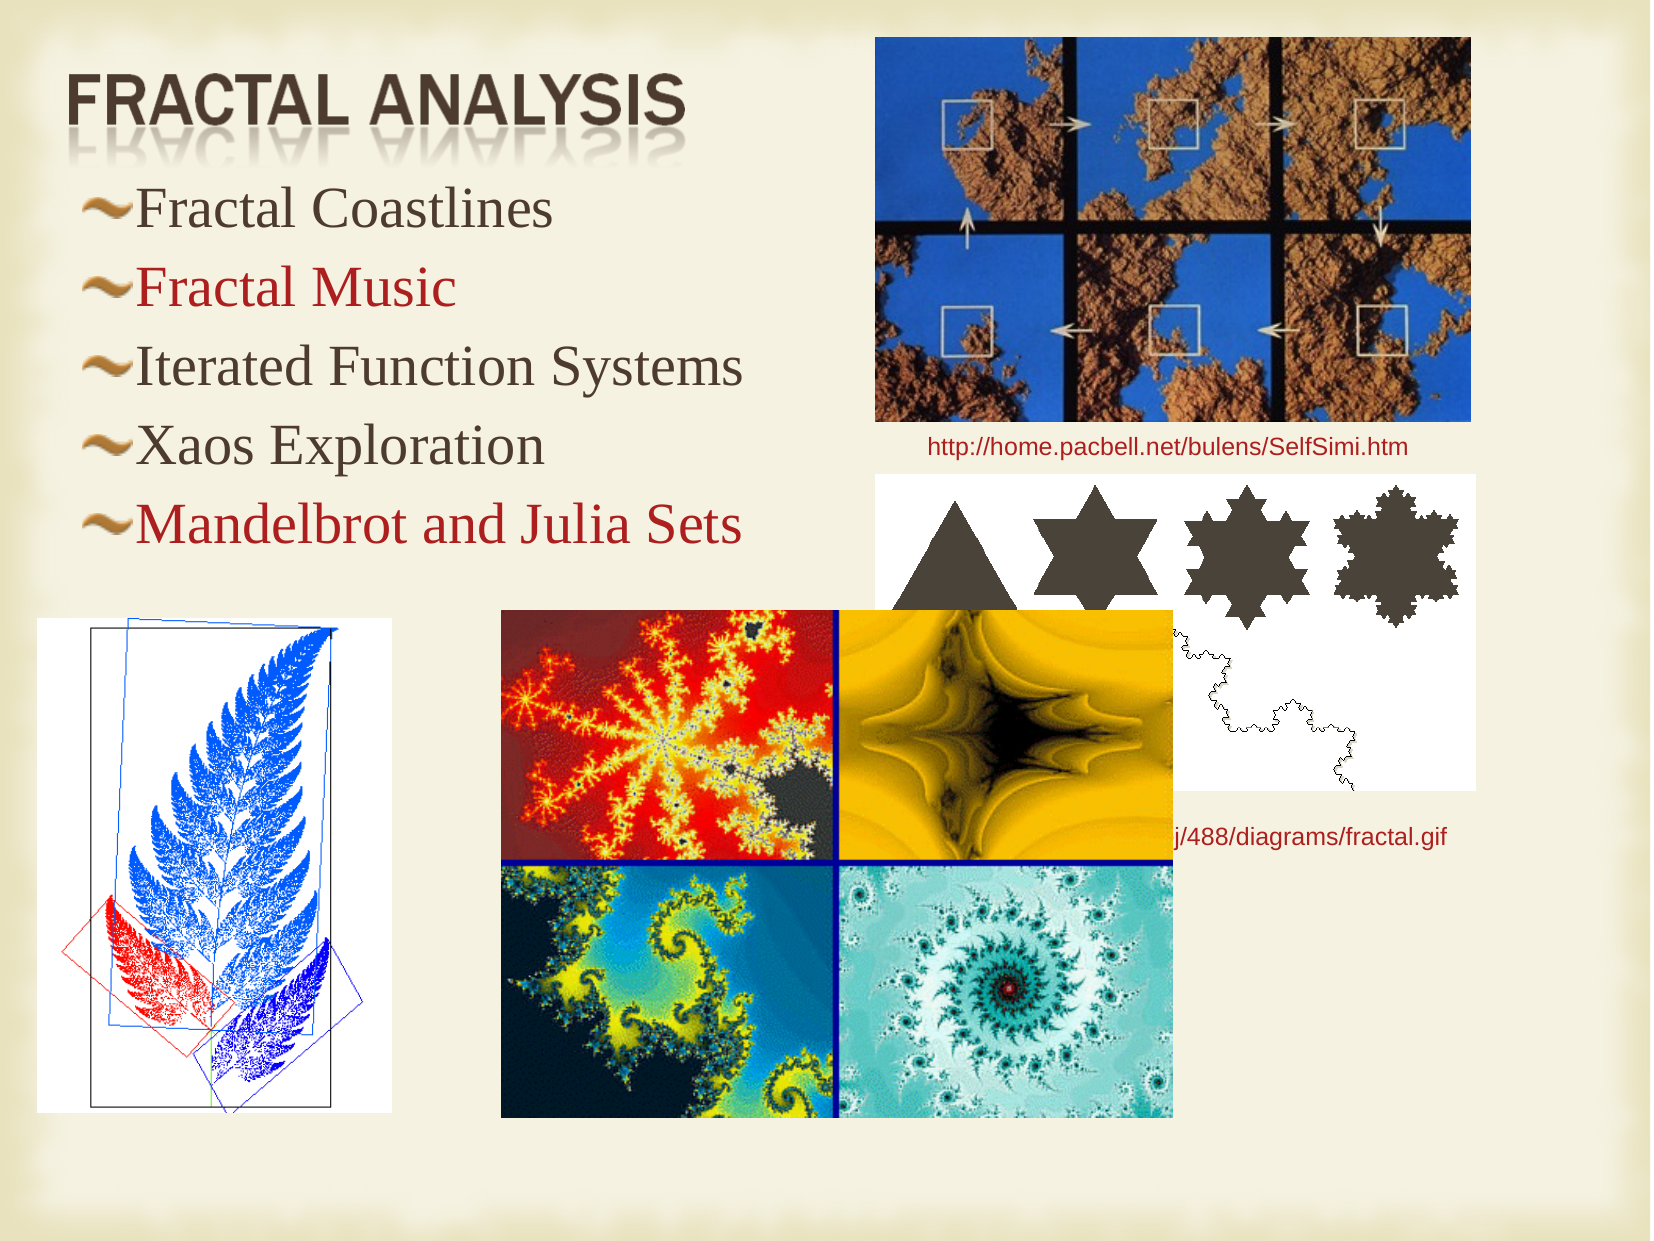

# Fractal Coastlines
Fractal Music
Iterated Function Systems
Xaos Exploration
Mandelbrot and Julia Sets
http://home.pacbell.net/bulens/SelfSimi.htm
http://www.evl.uic.edu/aej/488/diagrams/fractal.gif